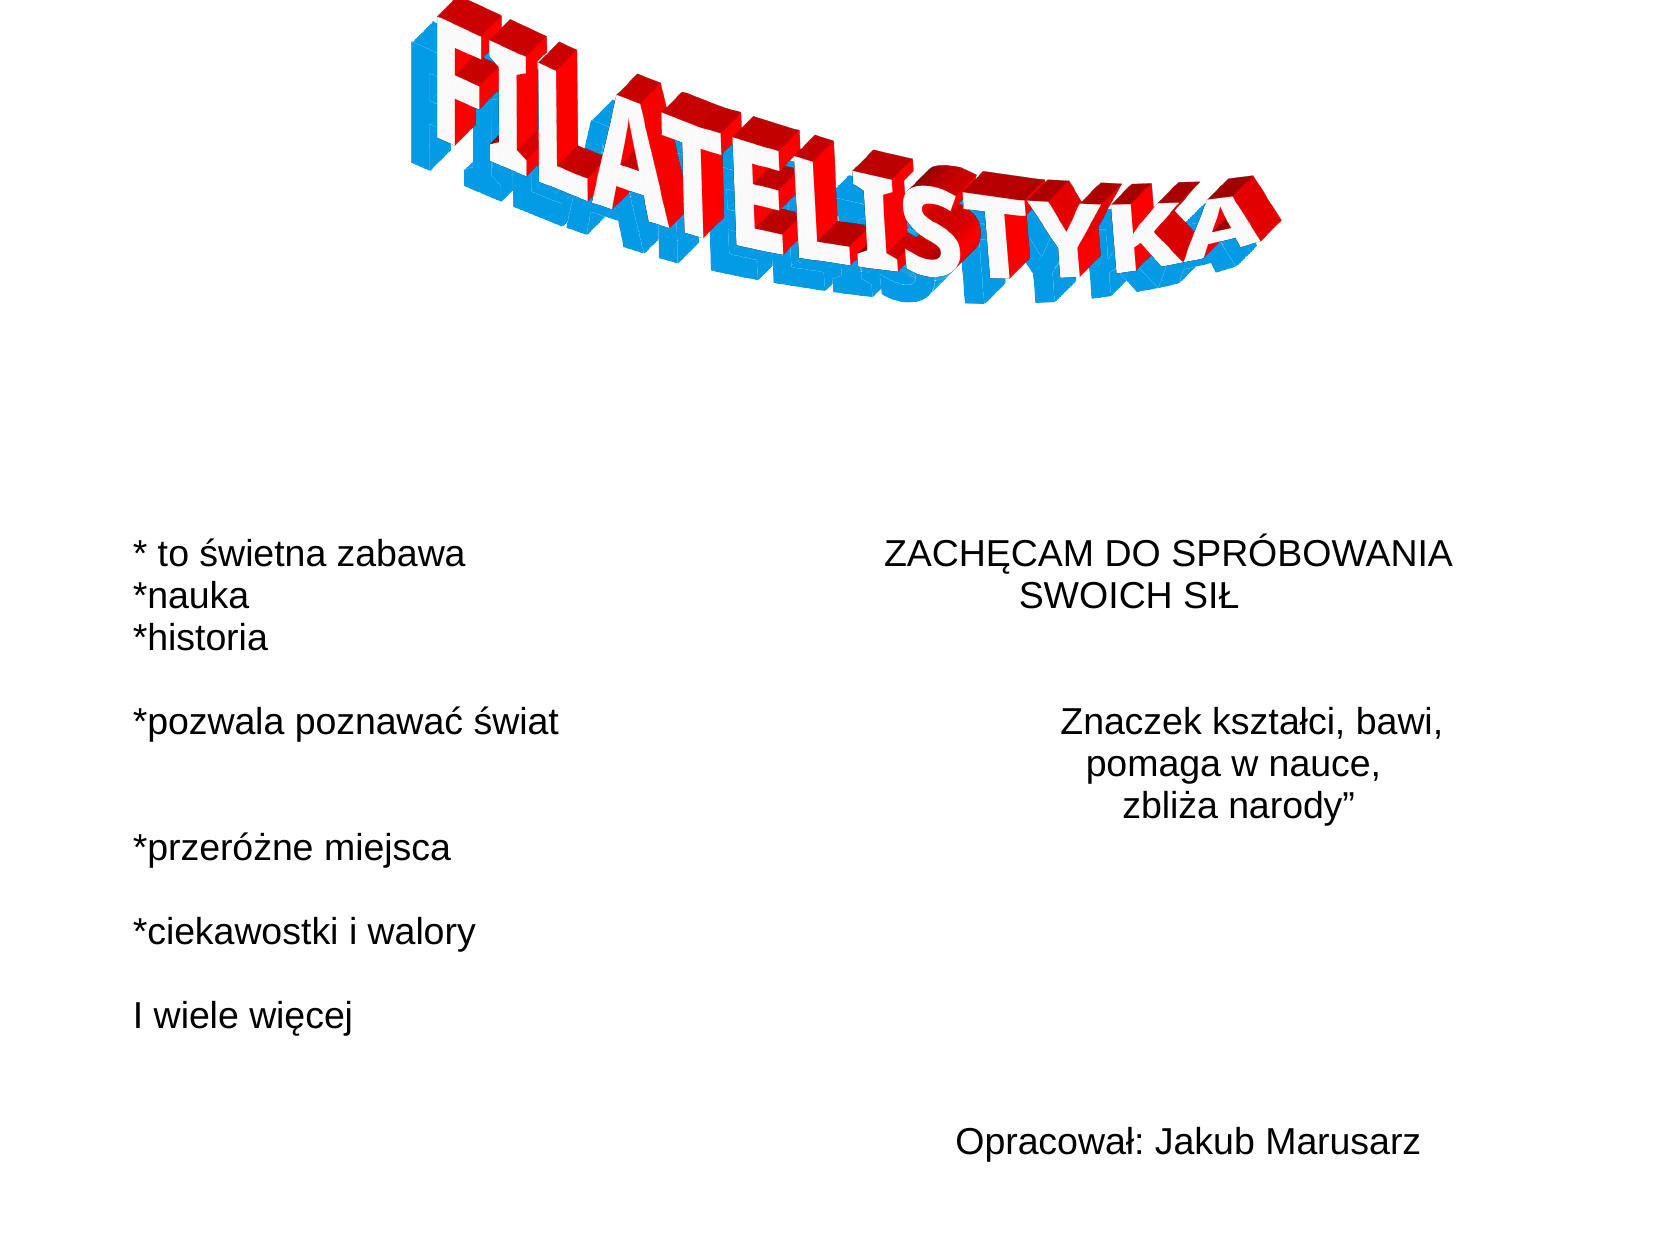

FILATELISTYKA
* to świetna zabawa ZACHĘCAM DO SPRÓBOWANIA
*nauka											SWOICH SIŁ
*historia
*pozwala poznawać świat						 Znaczek kształci, bawi,
											pomaga w nauce,
											zbliża narody”
*przeróżne miejsca
*ciekawostki i walory
I wiele więcej
											 Opracował: Jakub Marusarz